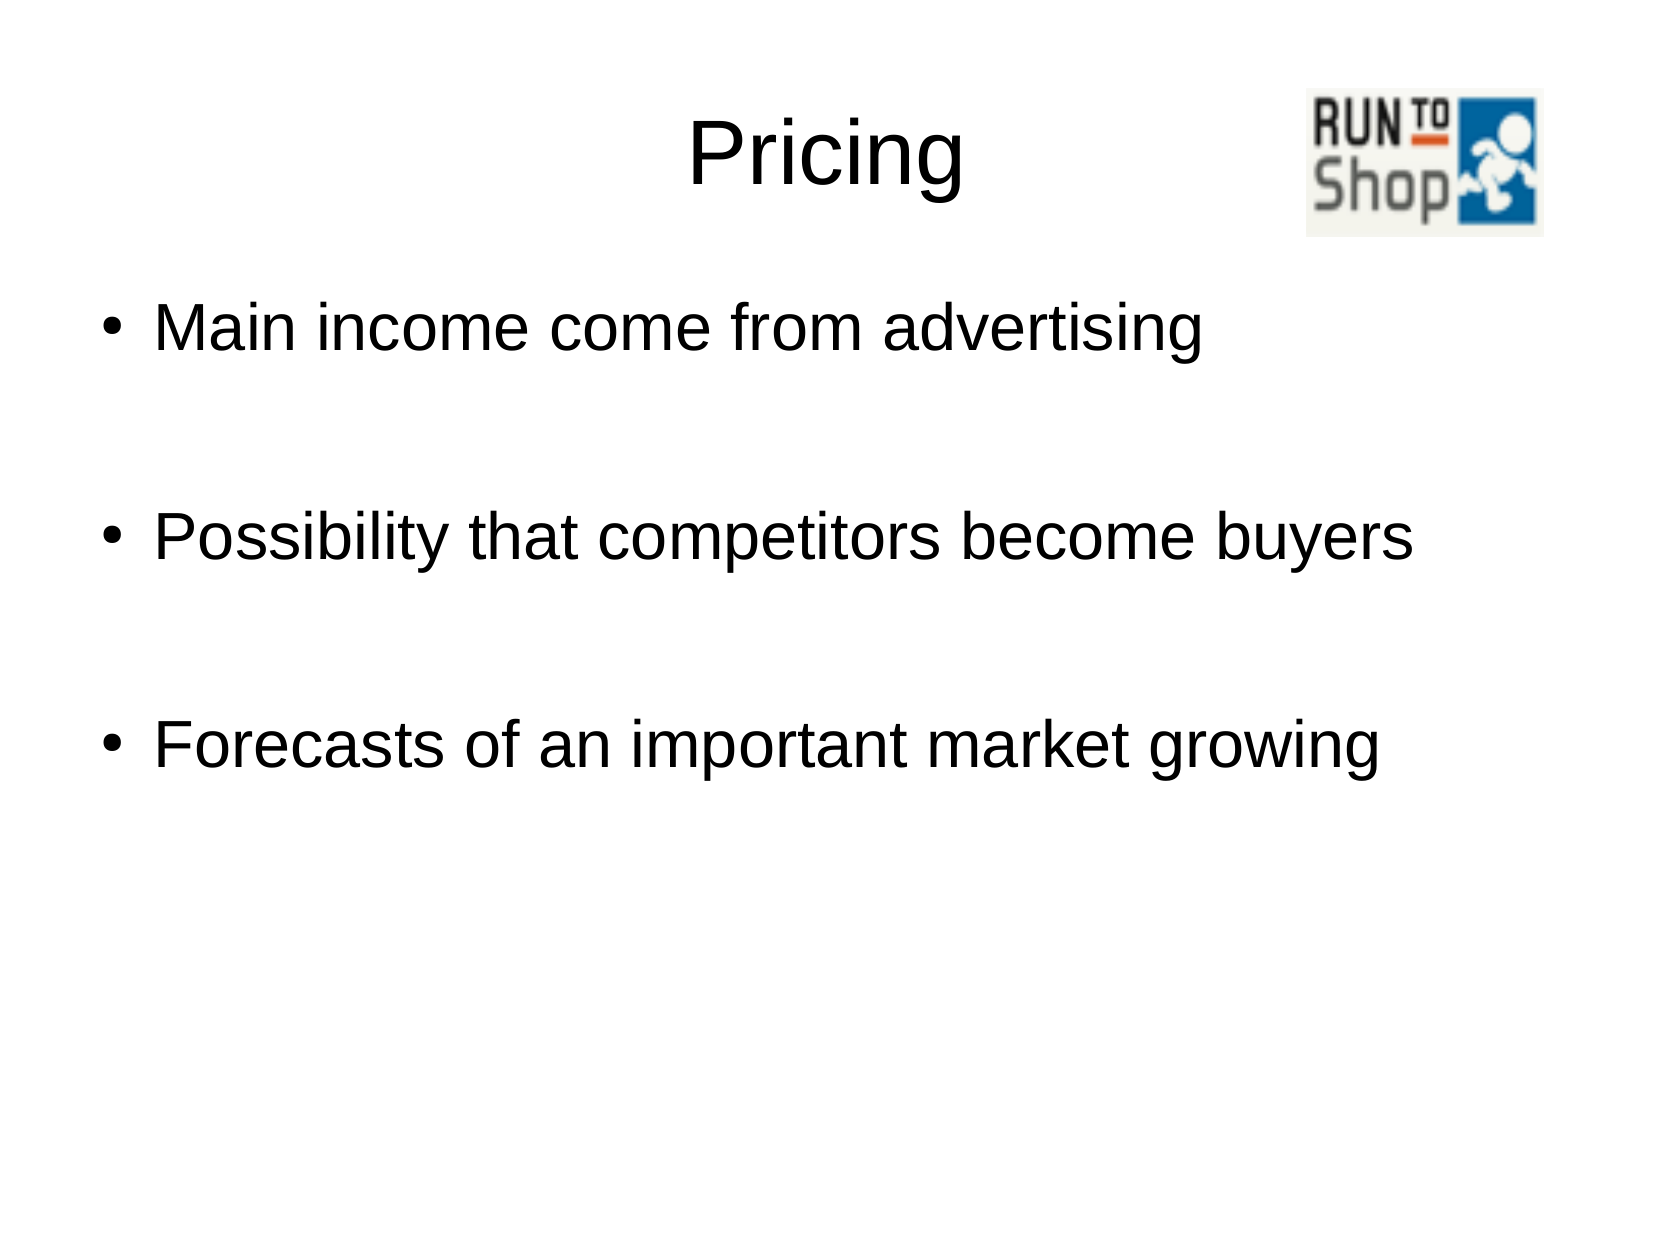

# Pricing
Main income come from advertising
Possibility that competitors become buyers
Forecasts of an important market growing